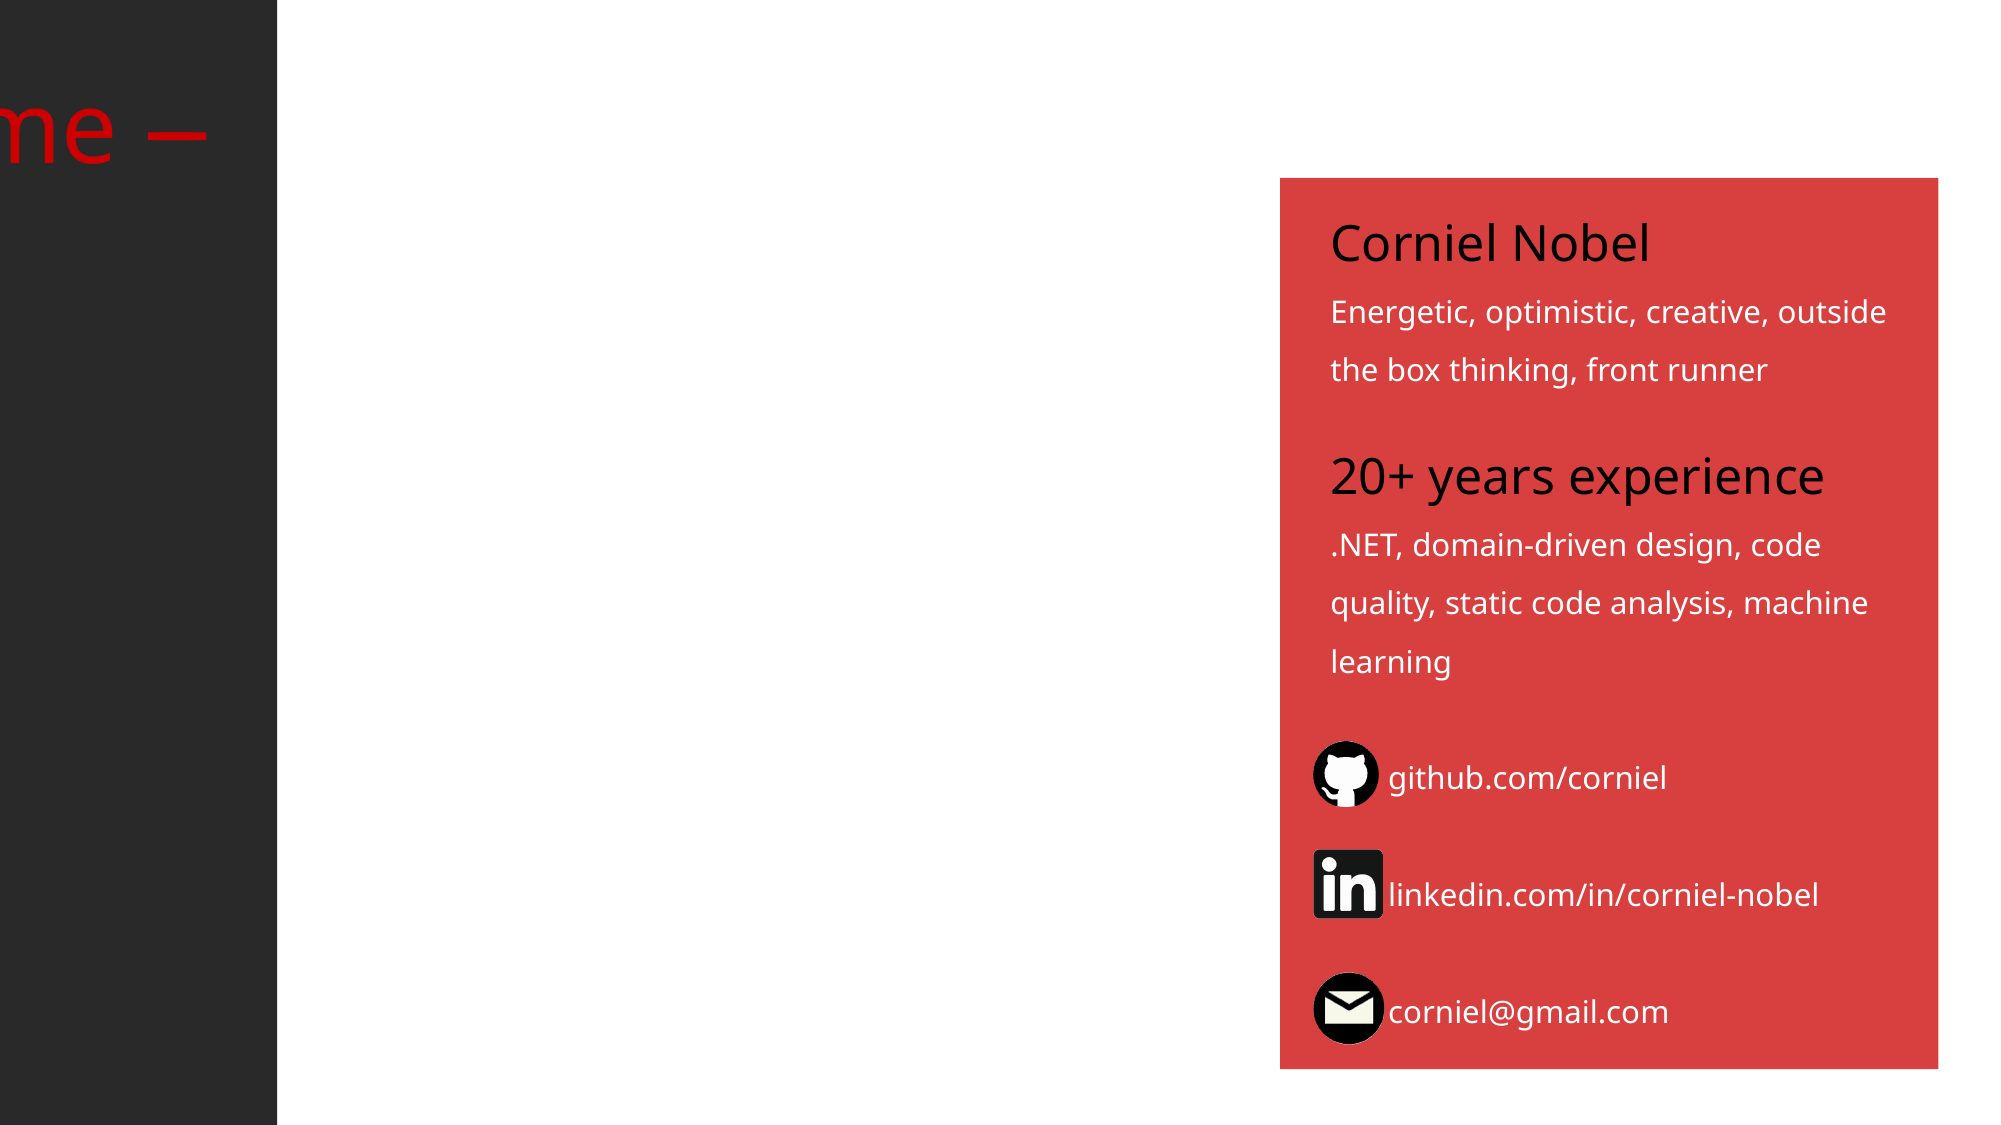

------------------------------ about me ----
Corniel Nobel
Energetic, optimistic, creative, outside the box thinking, front runner
20+ years experience
.NET, domain-driven design, code quality, static code analysis, machine learning
 github.com/corniel
 linkedin.com/in/corniel-nobel
 corniel@gmail.com